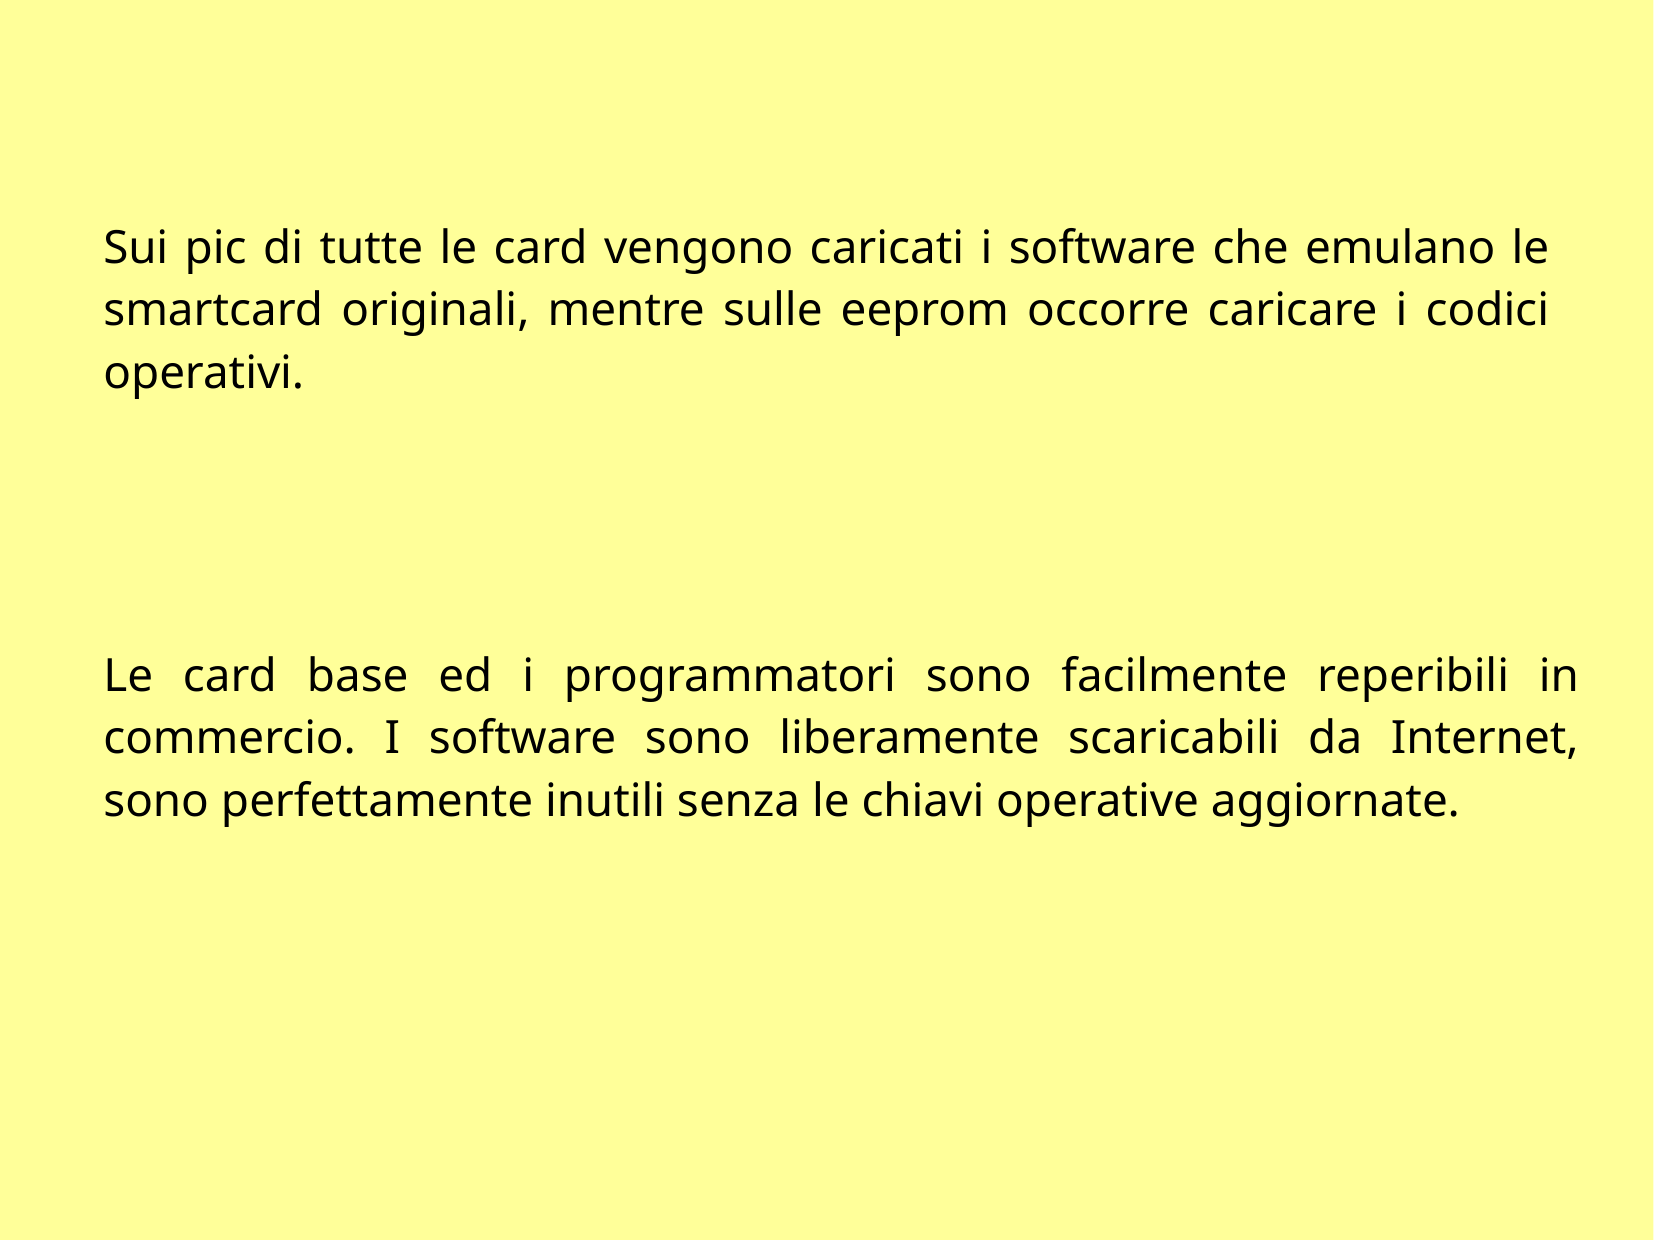

Sui pic di tutte le card vengono caricati i software che emulano le smartcard originali, mentre sulle eeprom occorre caricare i codici operativi.
Le card base ed i programmatori sono facilmente reperibili in commercio. I software sono liberamente scaricabili da Internet, sono perfettamente inutili senza le chiavi operative aggiornate.